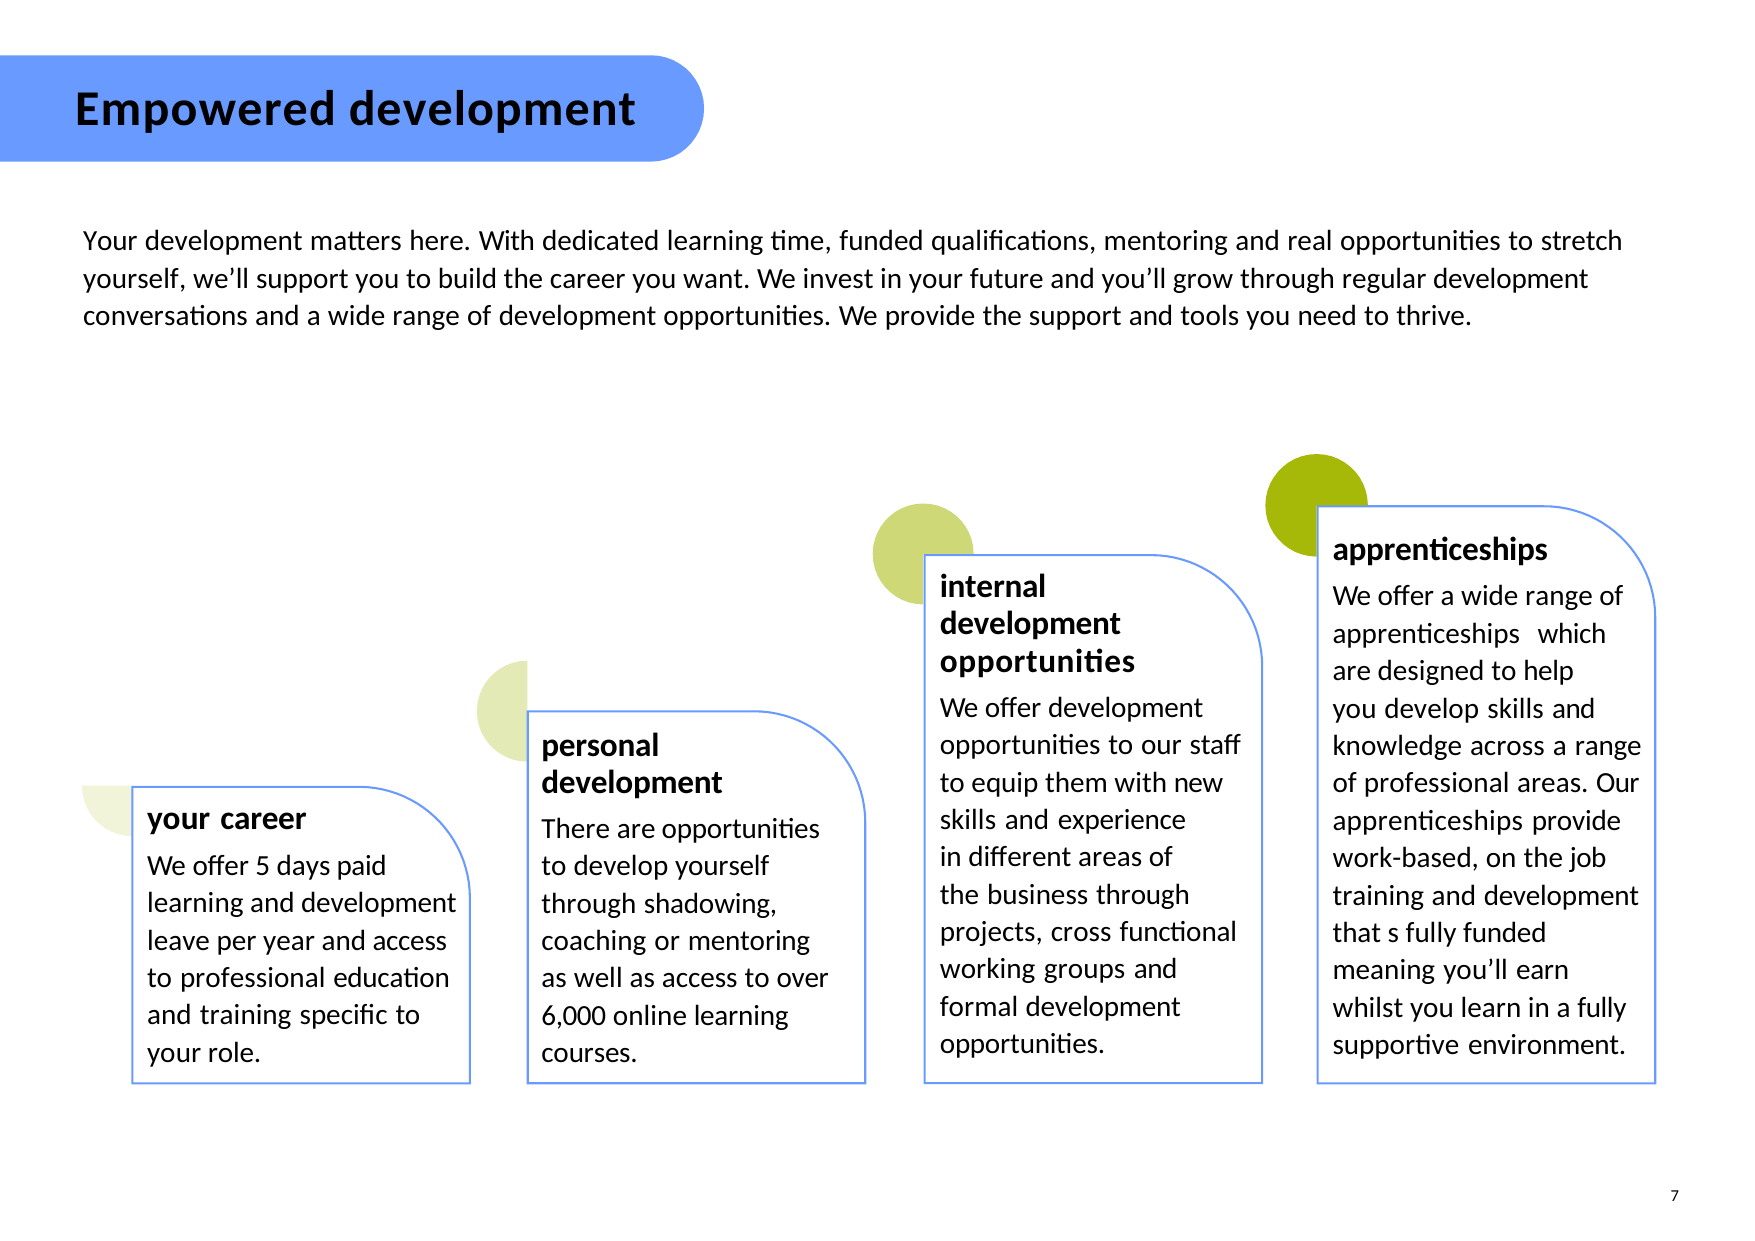

# Empowered development
Your development matters here. With dedicated learning time, funded qualifications, mentoring and real opportunities to stretch yourself, we’ll support you to build the career you want. We invest in your future and you’ll grow through regular development conversations and a wide range of development opportunities. We provide the support and tools you need to thrive.
apprenticeships
We offer a wide range of apprenticeships which are designed to help you develop skills and
knowledge across a range of professional areas. Our apprenticeships provide work-based, on the job training and development that s fully funded meaning you’ll earn whilst you learn in a fully supportive environment.
internal development opportunities
We offer development opportunities to our staff to equip them with new skills and experience
in different areas of the business through
projects, cross functional working groups and formal development opportunities.
personal development
There are opportunities to develop yourself through shadowing, coaching or mentoring as well as access to over 6,000 online learning courses.
your career
We offer 5 days paid learning and development leave per year and access to professional education and training specific to your role.